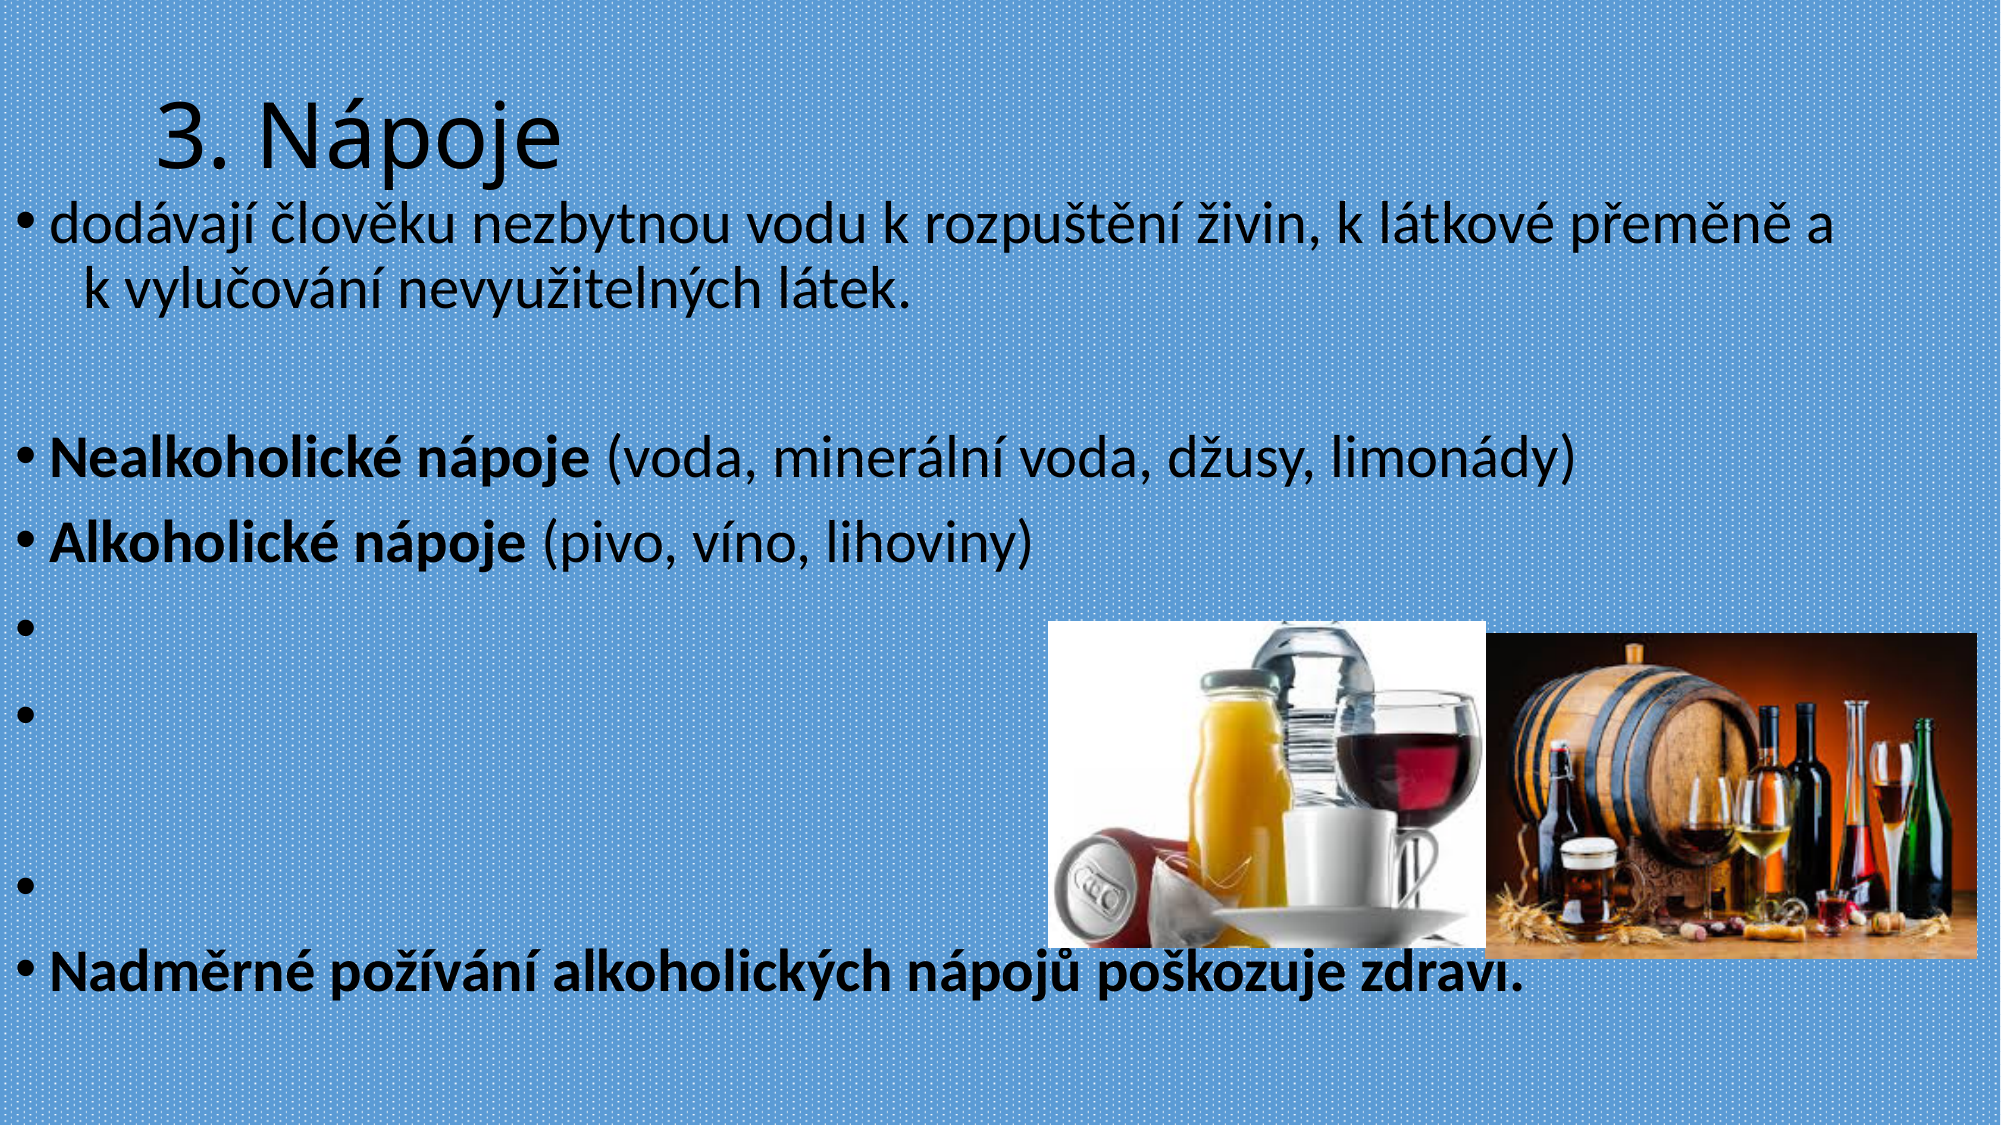

# 3. Nápoje
dodávají člověku nezbytnou vodu k rozpuštění živin, k látkové přeměně a k vylučování nevyužitelných látek.
Nealkoholické nápoje (voda, minerální voda, džusy, limonády)
Alkoholické nápoje (pivo, víno, lihoviny)
Nadměrné požívání alkoholických nápojů poškozuje zdraví.